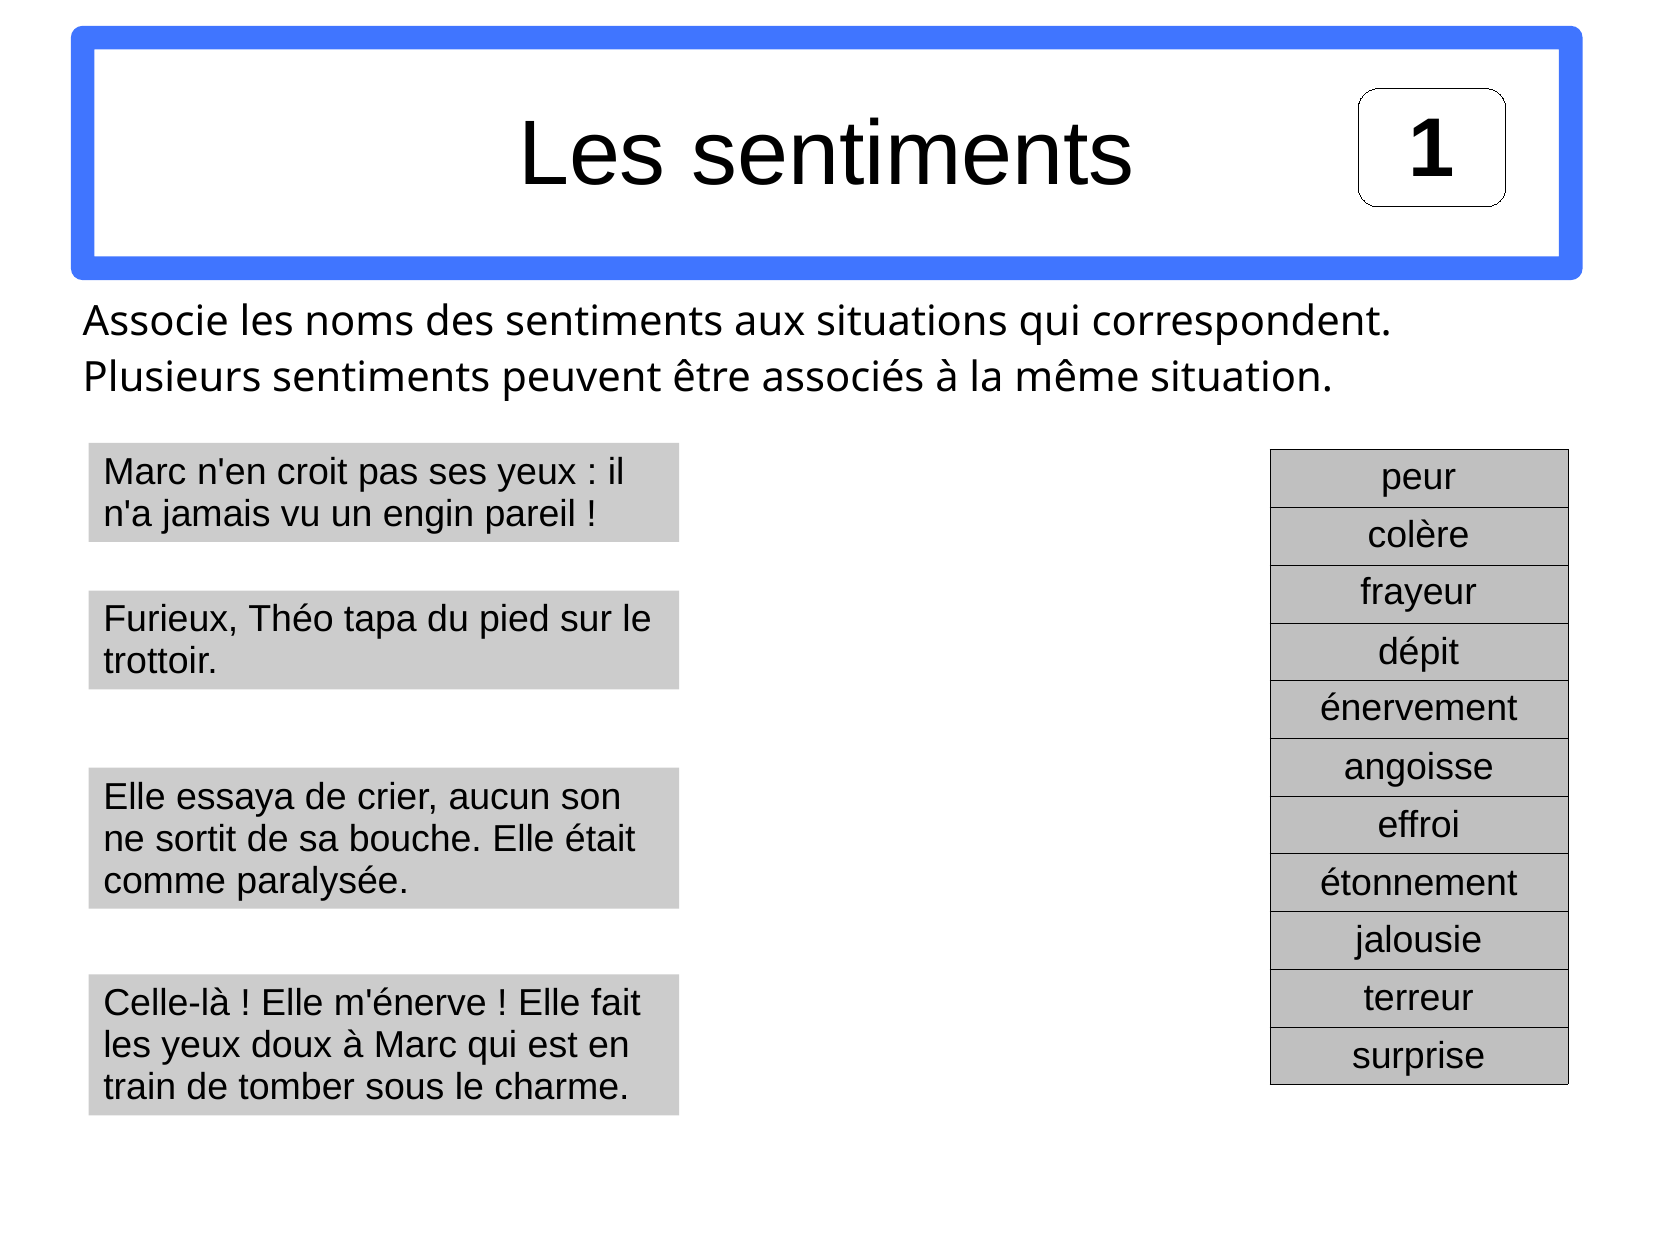

# Les sentiments
1
Associe les noms des sentiments aux situations qui correspondent. Plusieurs sentiments peuvent être associés à la même situation.
Marc n'en croit pas ses yeux : il n'a jamais vu un engin pareil !
| peur |
| --- |
| colère |
| frayeur |
| dépit |
| énervement |
| angoisse |
| effroi |
| étonnement |
| jalousie |
| terreur |
| surprise |
Furieux, Théo tapa du pied sur le trottoir.
Elle essaya de crier, aucun son ne sortit de sa bouche. Elle était comme paralysée.
Celle-là ! Elle m'énerve ! Elle fait les yeux doux à Marc qui est en train de tomber sous le charme.